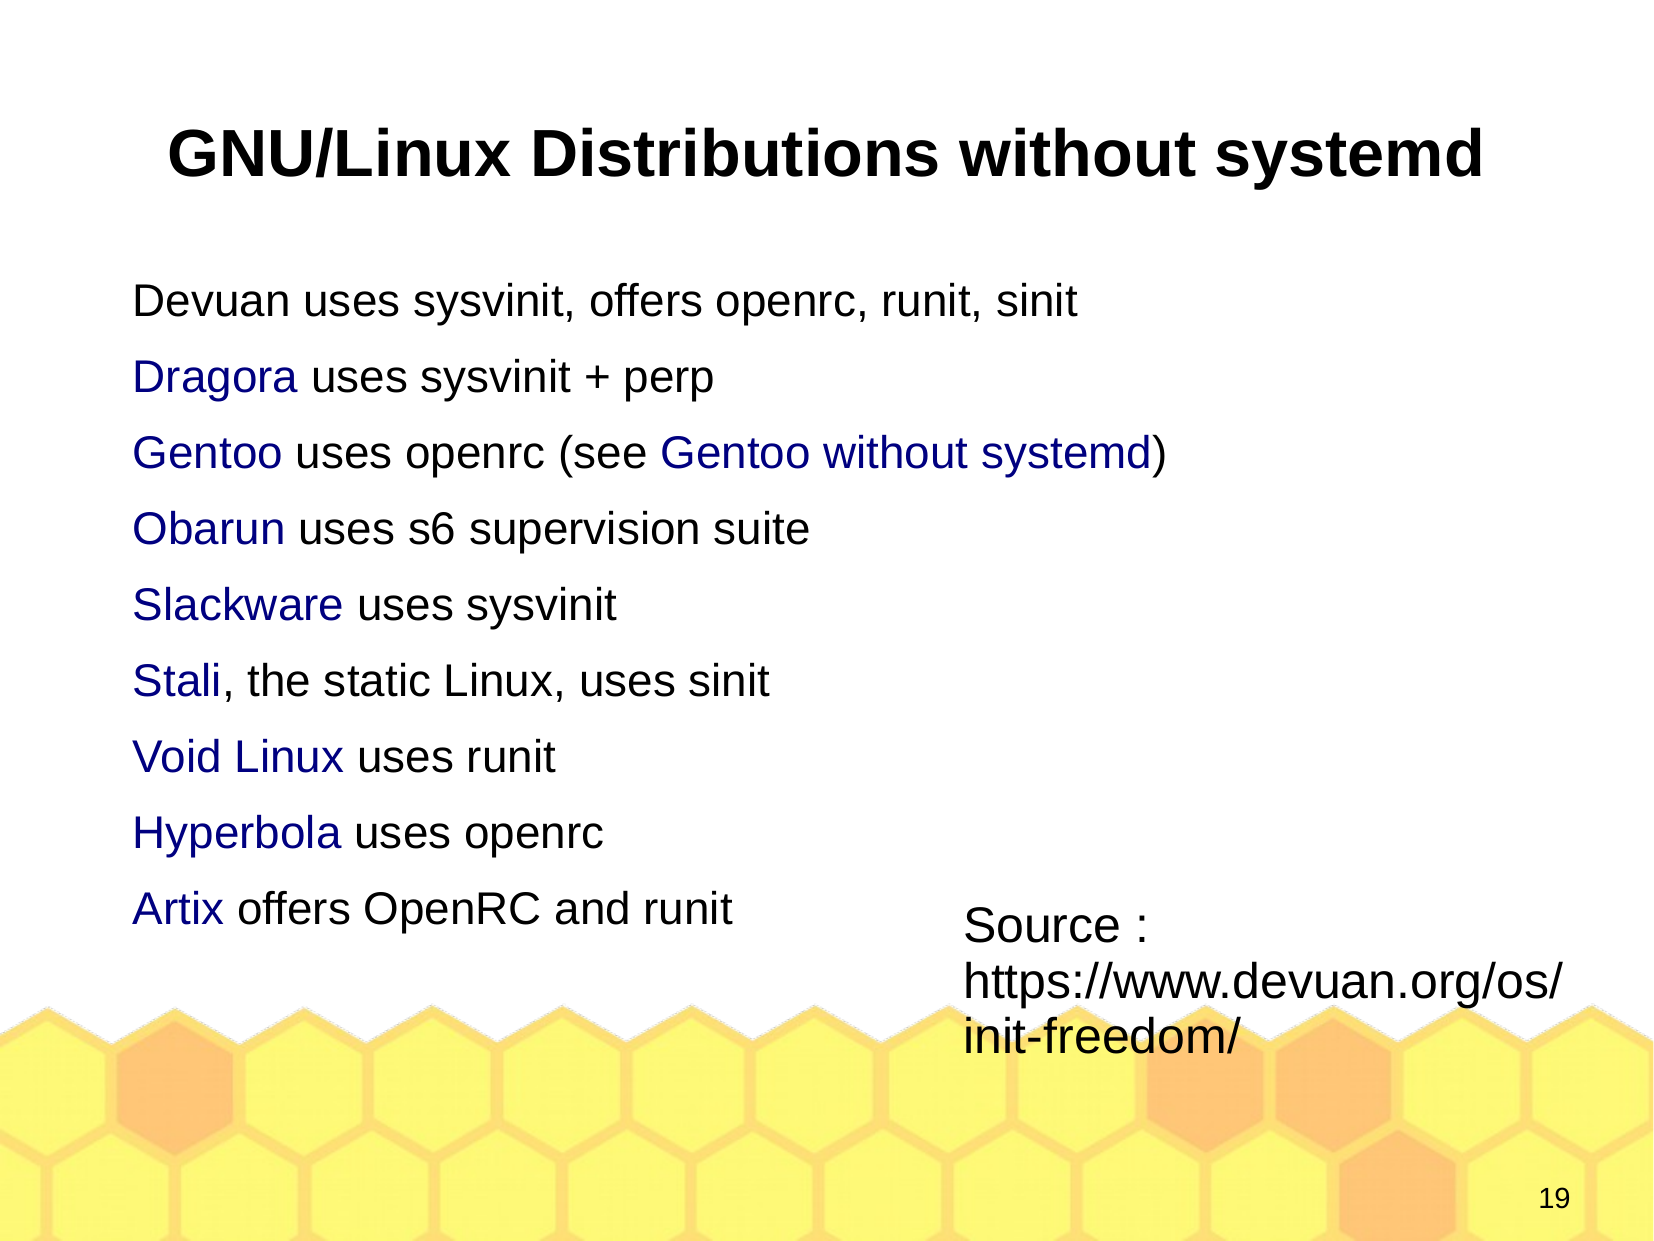

# GNU/Linux Distributions without systemd
Devuan uses sysvinit, offers openrc, runit, sinit
Dragora uses sysvinit + perp
Gentoo uses openrc (see Gentoo without systemd)
Obarun uses s6 supervision suite
Slackware uses sysvinit
Stali, the static Linux, uses sinit
Void Linux uses runit
Hyperbola uses openrc
Artix offers OpenRC and runit
Source :
https://www.devuan.org/os/init-freedom/
19